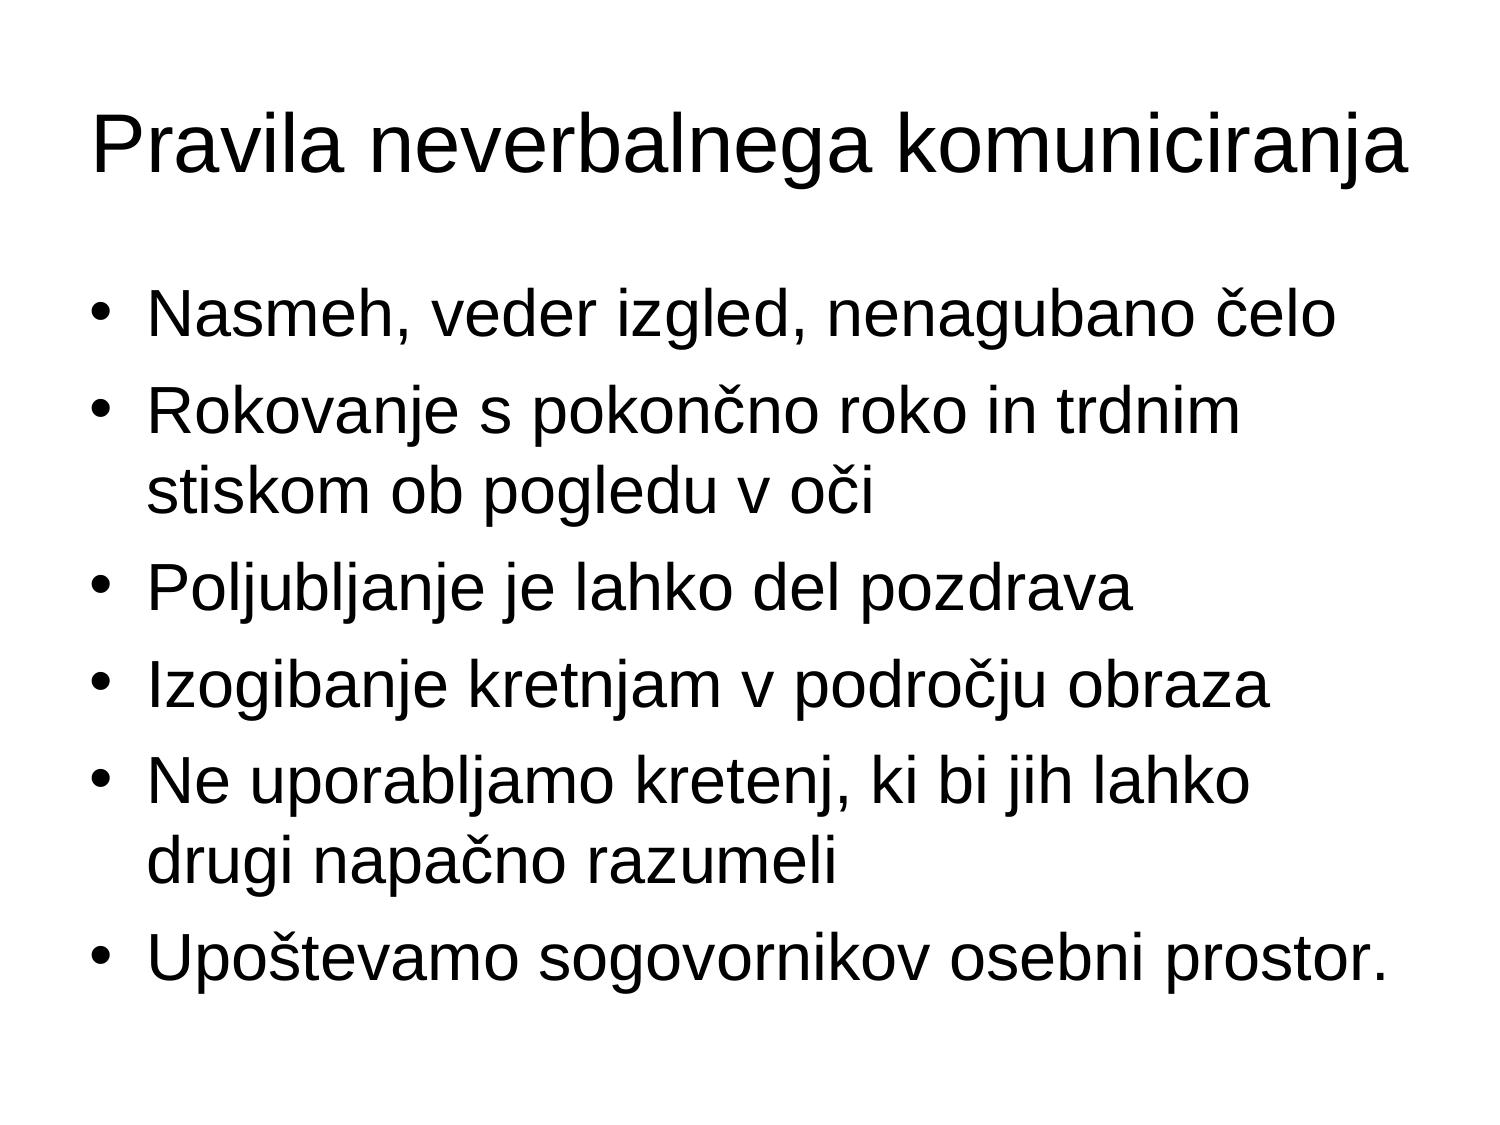

# Pravila neverbalnega komuniciranja
Nasmeh, veder izgled, nenagubano čelo
Rokovanje s pokončno roko in trdnim stiskom ob pogledu v oči
Poljubljanje je lahko del pozdrava
Izogibanje kretnjam v področju obraza
Ne uporabljamo kretenj, ki bi jih lahko drugi napačno razumeli
Upoštevamo sogovornikov osebni prostor.